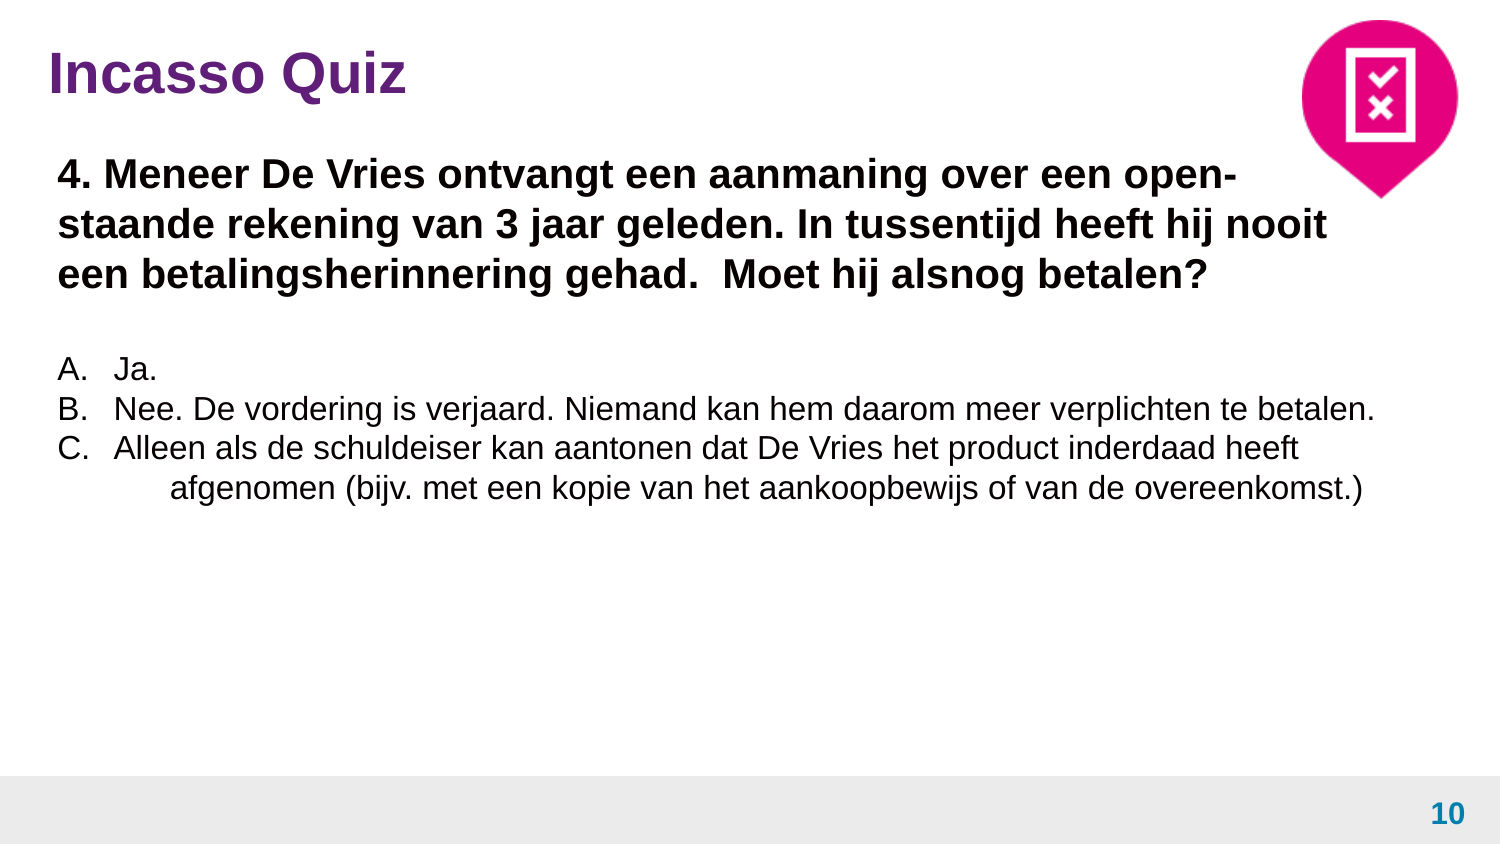

Incasso Quiz
4. Meneer De Vries ontvangt een aanmaning over een open-
staande rekening van 3 jaar geleden. In tussentijd heeft hij nooit een betalingsherinnering gehad. Moet hij alsnog betalen?
Ja.
Nee. De vordering is verjaard. Niemand kan hem daarom meer verplichten te betalen.
Alleen als de schuldeiser kan aantonen dat De Vries het product inderdaad heeft afgenomen (bijv. met een kopie van het aankoopbewijs of van de overeenkomst.)
10